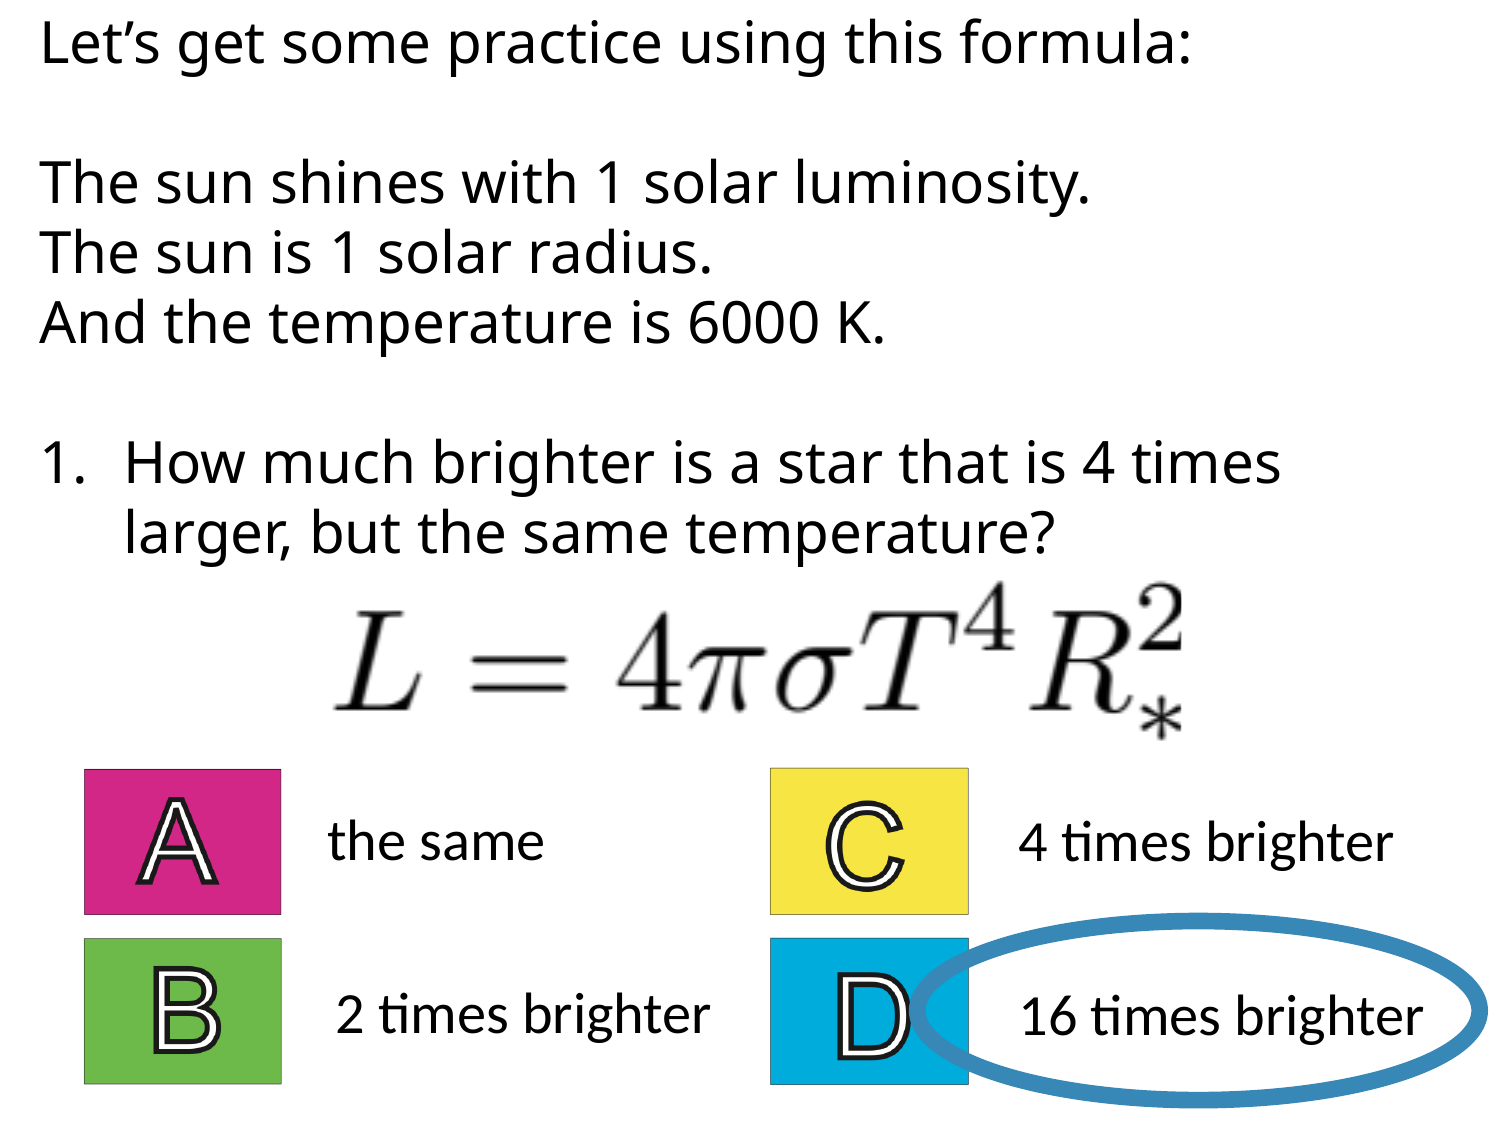

Let’s get some practice using this formula:
The sun shines with 1 solar luminosity.
The sun is 1 solar radius.
And the temperature is 6000 K.
How much brighter is a star that is 4 times larger, but the same temperature?
the same
4 times brighter
2 times brighter
16 times brighter